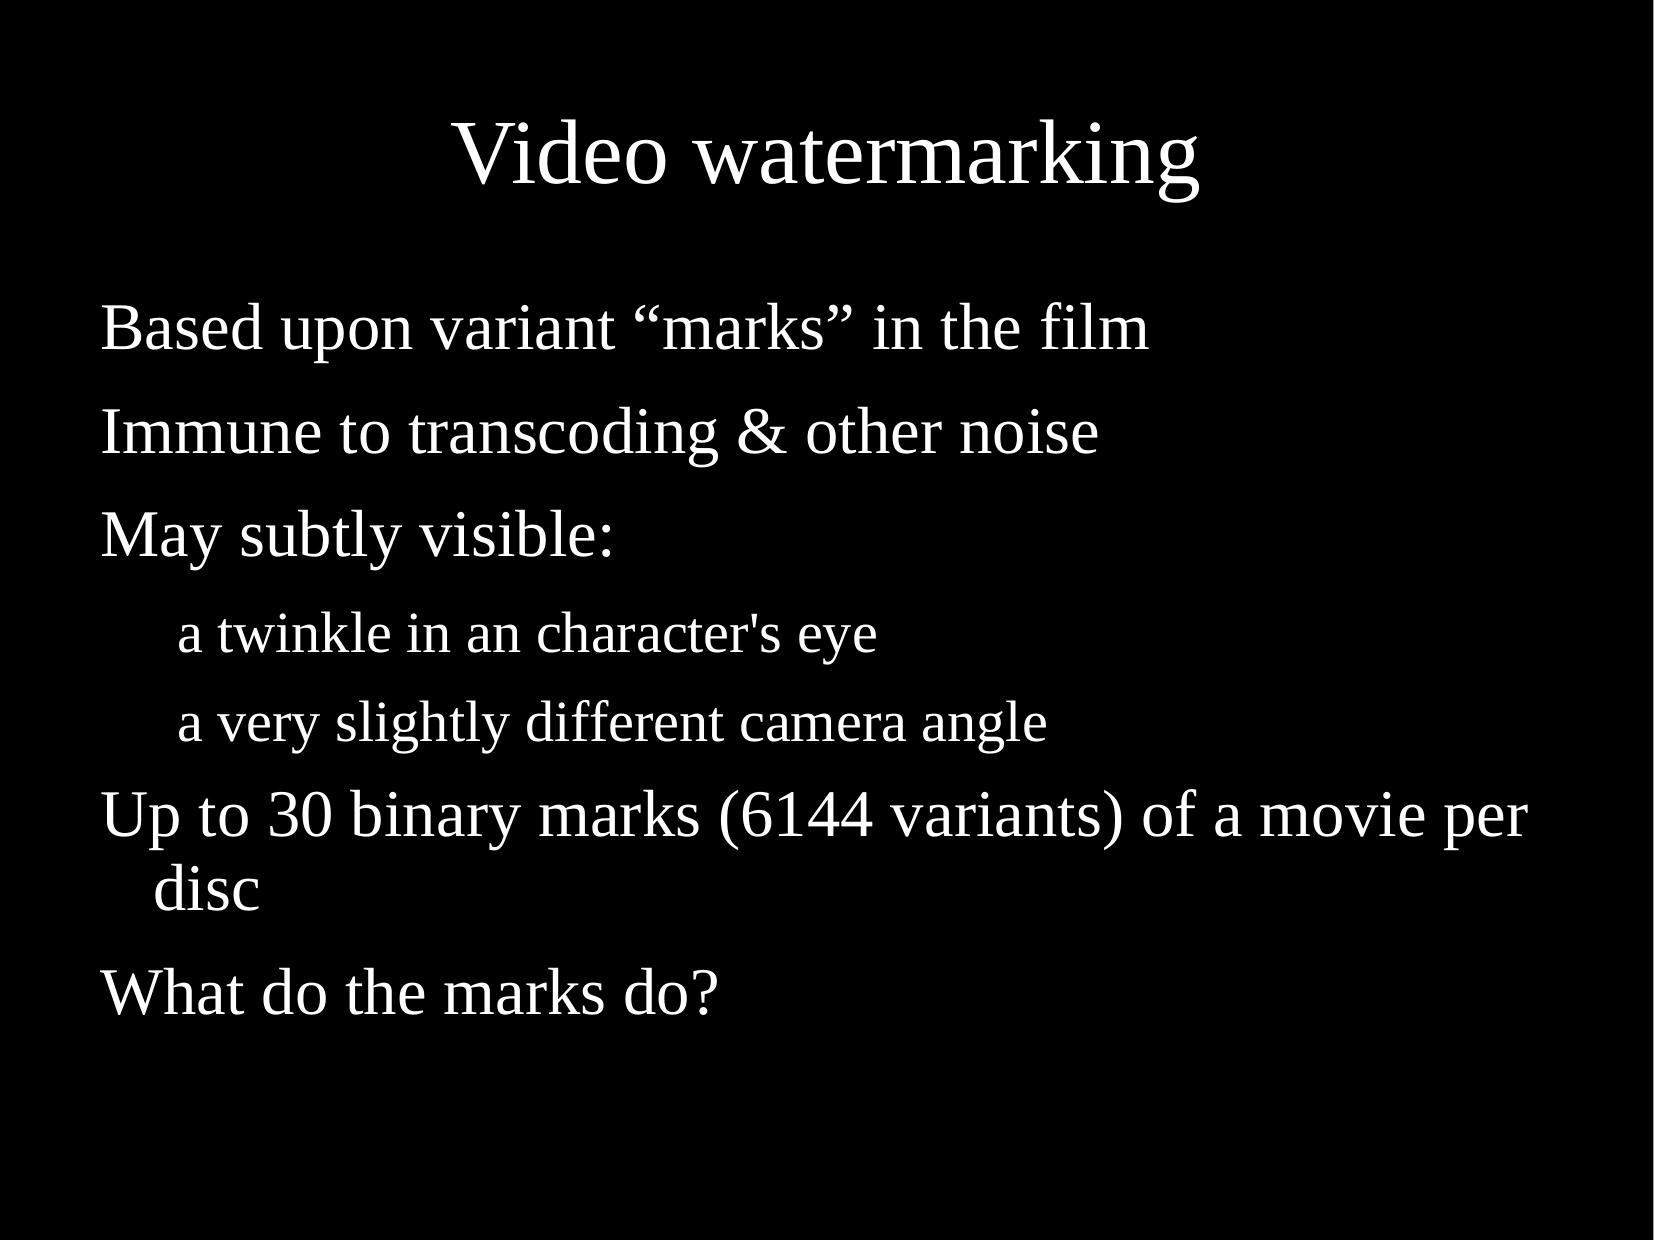

# Video watermarking
Based upon variant “marks” in the film
Immune to transcoding & other noise
May subtly visible:
a twinkle in an character's eye
a very slightly different camera angle
Up to 30 binary marks (6144 variants) of a movie per disc
What do the marks do?